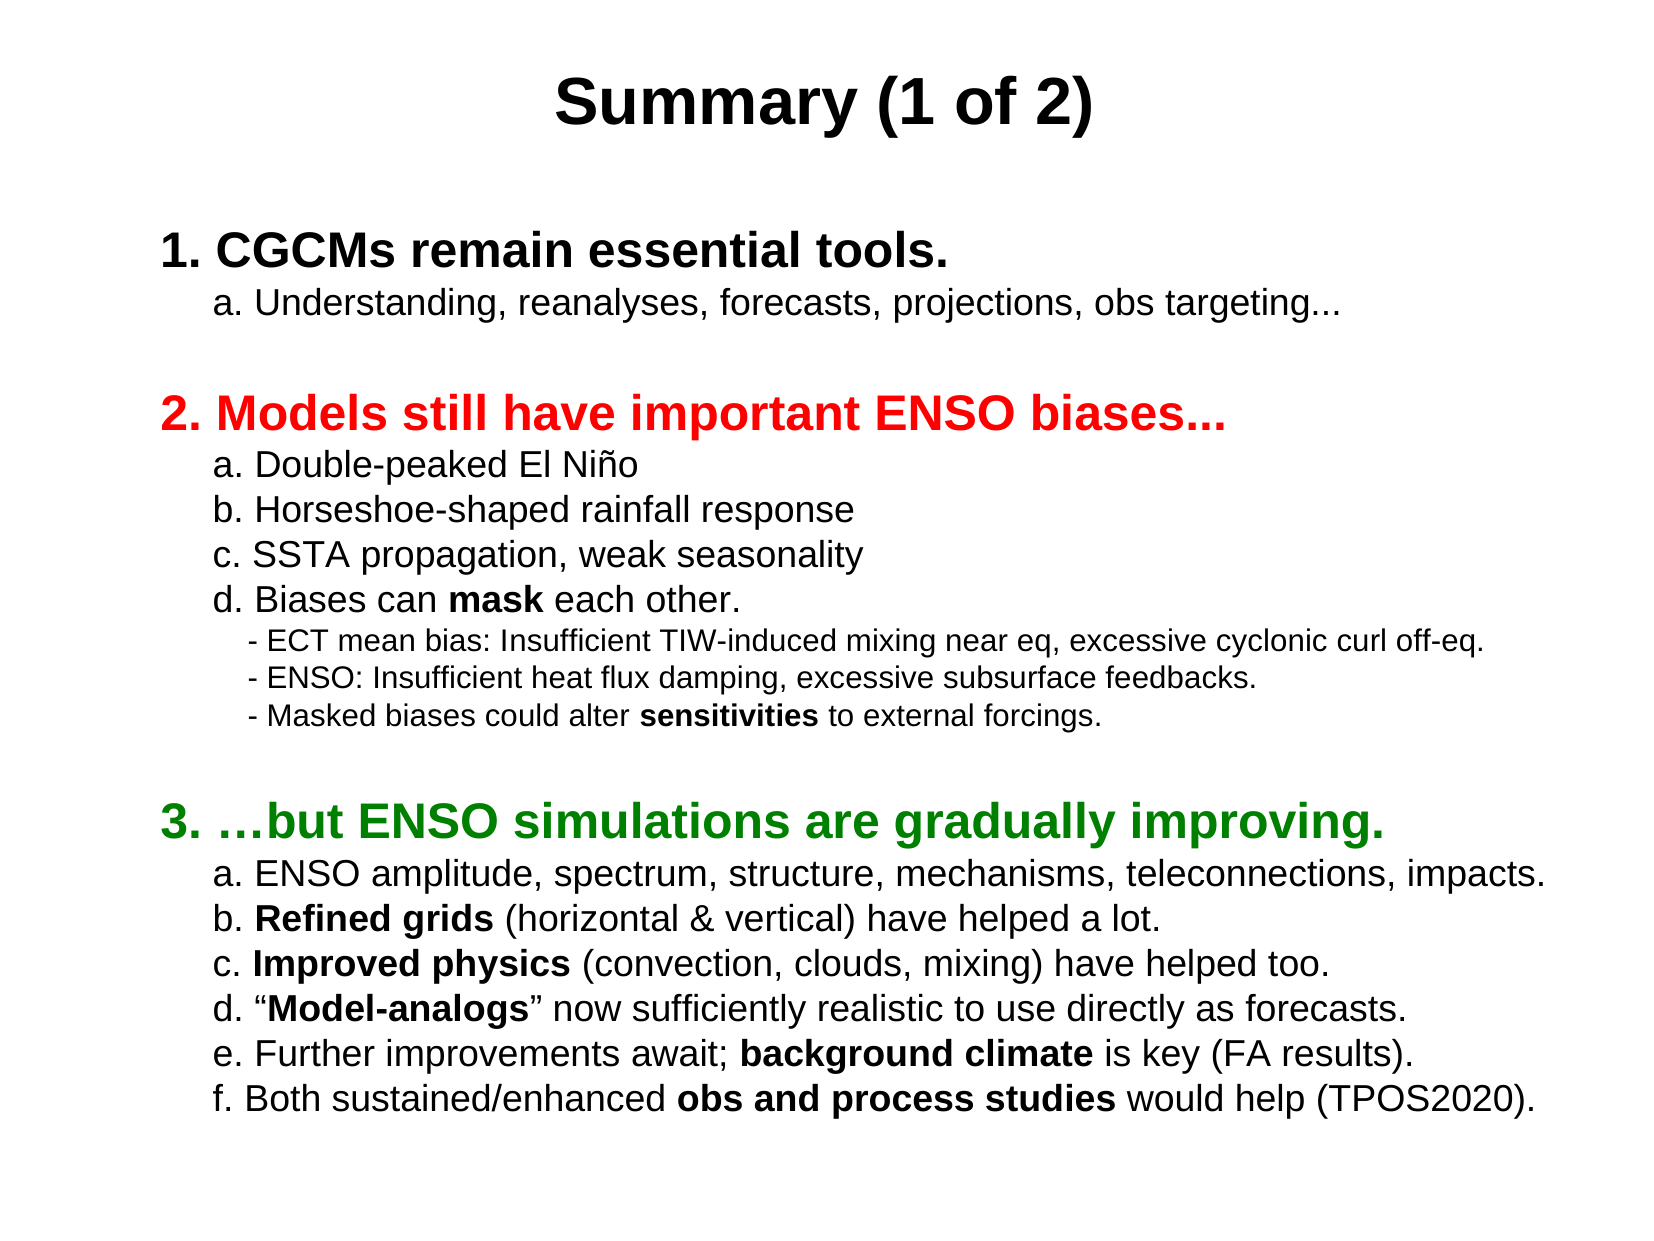

Summary (1 of 2)
1. CGCMs remain essential tools.
 a. Understanding, reanalyses, forecasts, projections, obs targeting...
2. Models still have important ENSO biases...
 a. Double-peaked El Niño
 b. Horseshoe-shaped rainfall response
 c. SSTA propagation, weak seasonality
 d. Biases can mask each other.
 - ECT mean bias: Insufficient TIW-induced mixing near eq, excessive cyclonic curl off-eq.
 - ENSO: Insufficient heat flux damping, excessive subsurface feedbacks.
 - Masked biases could alter sensitivities to external forcings.
3. …but ENSO simulations are gradually improving.
 a. ENSO amplitude, spectrum, structure, mechanisms, teleconnections, impacts.
 b. Refined grids (horizontal & vertical) have helped a lot.
 c. Improved physics (convection, clouds, mixing) have helped too.
 d. “Model-analogs” now sufficiently realistic to use directly as forecasts.
 e. Further improvements await; background climate is key (FA results).
 f. Both sustained/enhanced obs and process studies would help (TPOS2020).